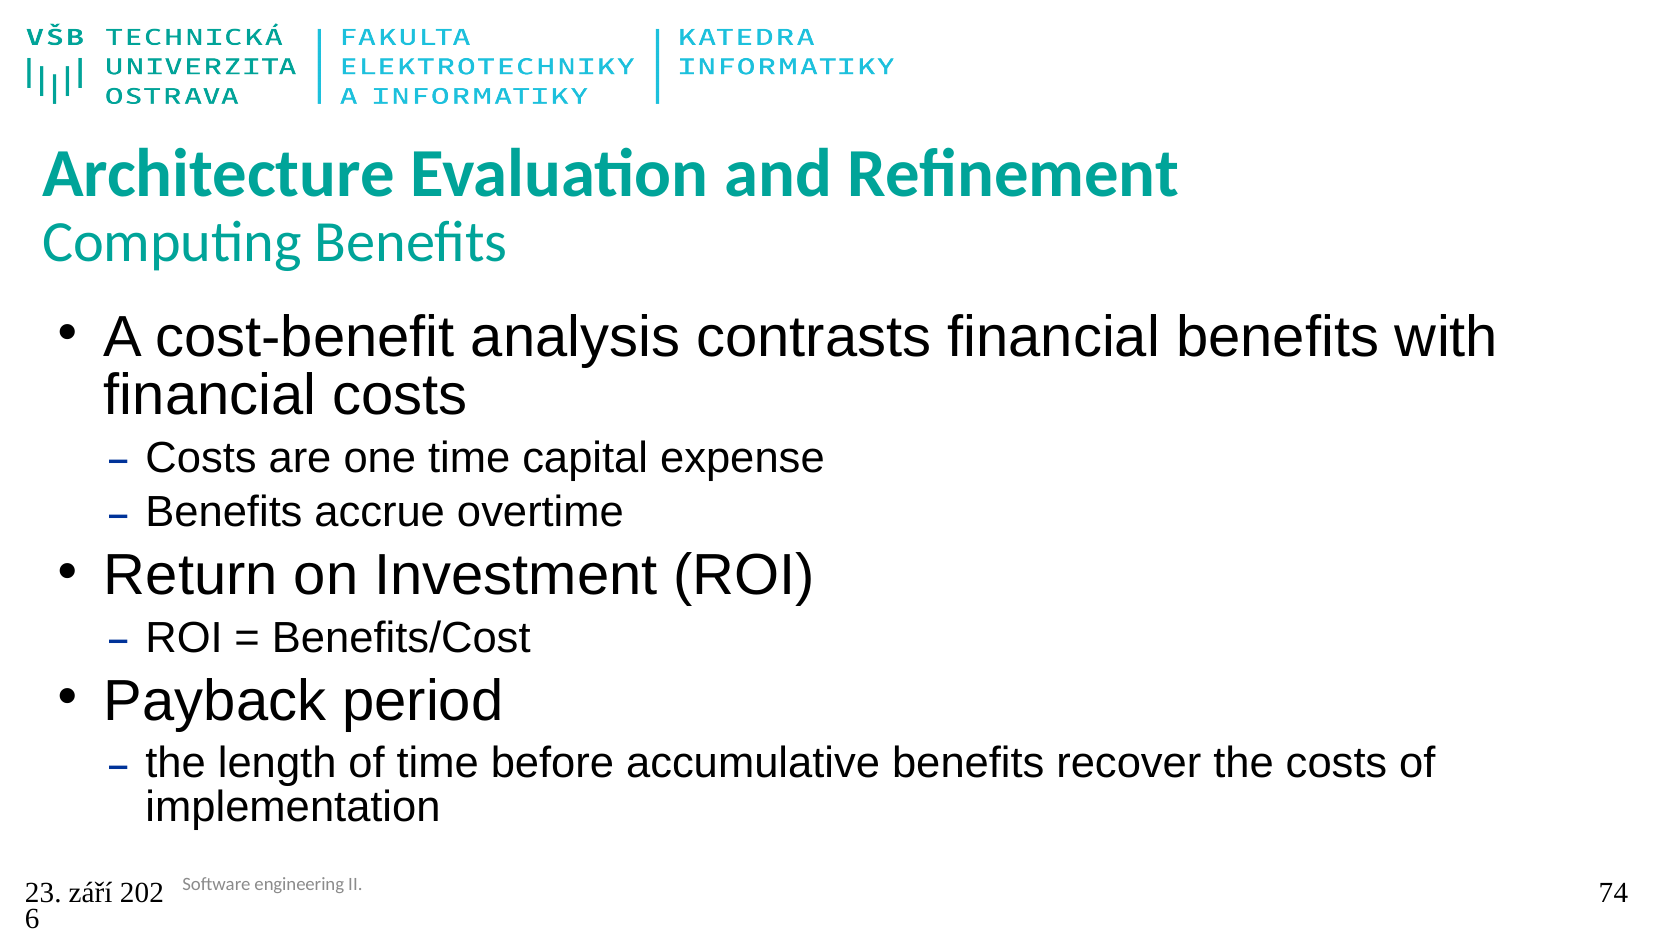

Architecture Evaluation and Refinement
Computing Benefits
# A cost-benefit analysis contrasts financial benefits with financial costs
Costs are one time capital expense
Benefits accrue overtime
Return on Investment (ROI)
ROI = Benefits/Cost
Payback period
the length of time before accumulative benefits recover the costs of implementation
Software engineering II.
74